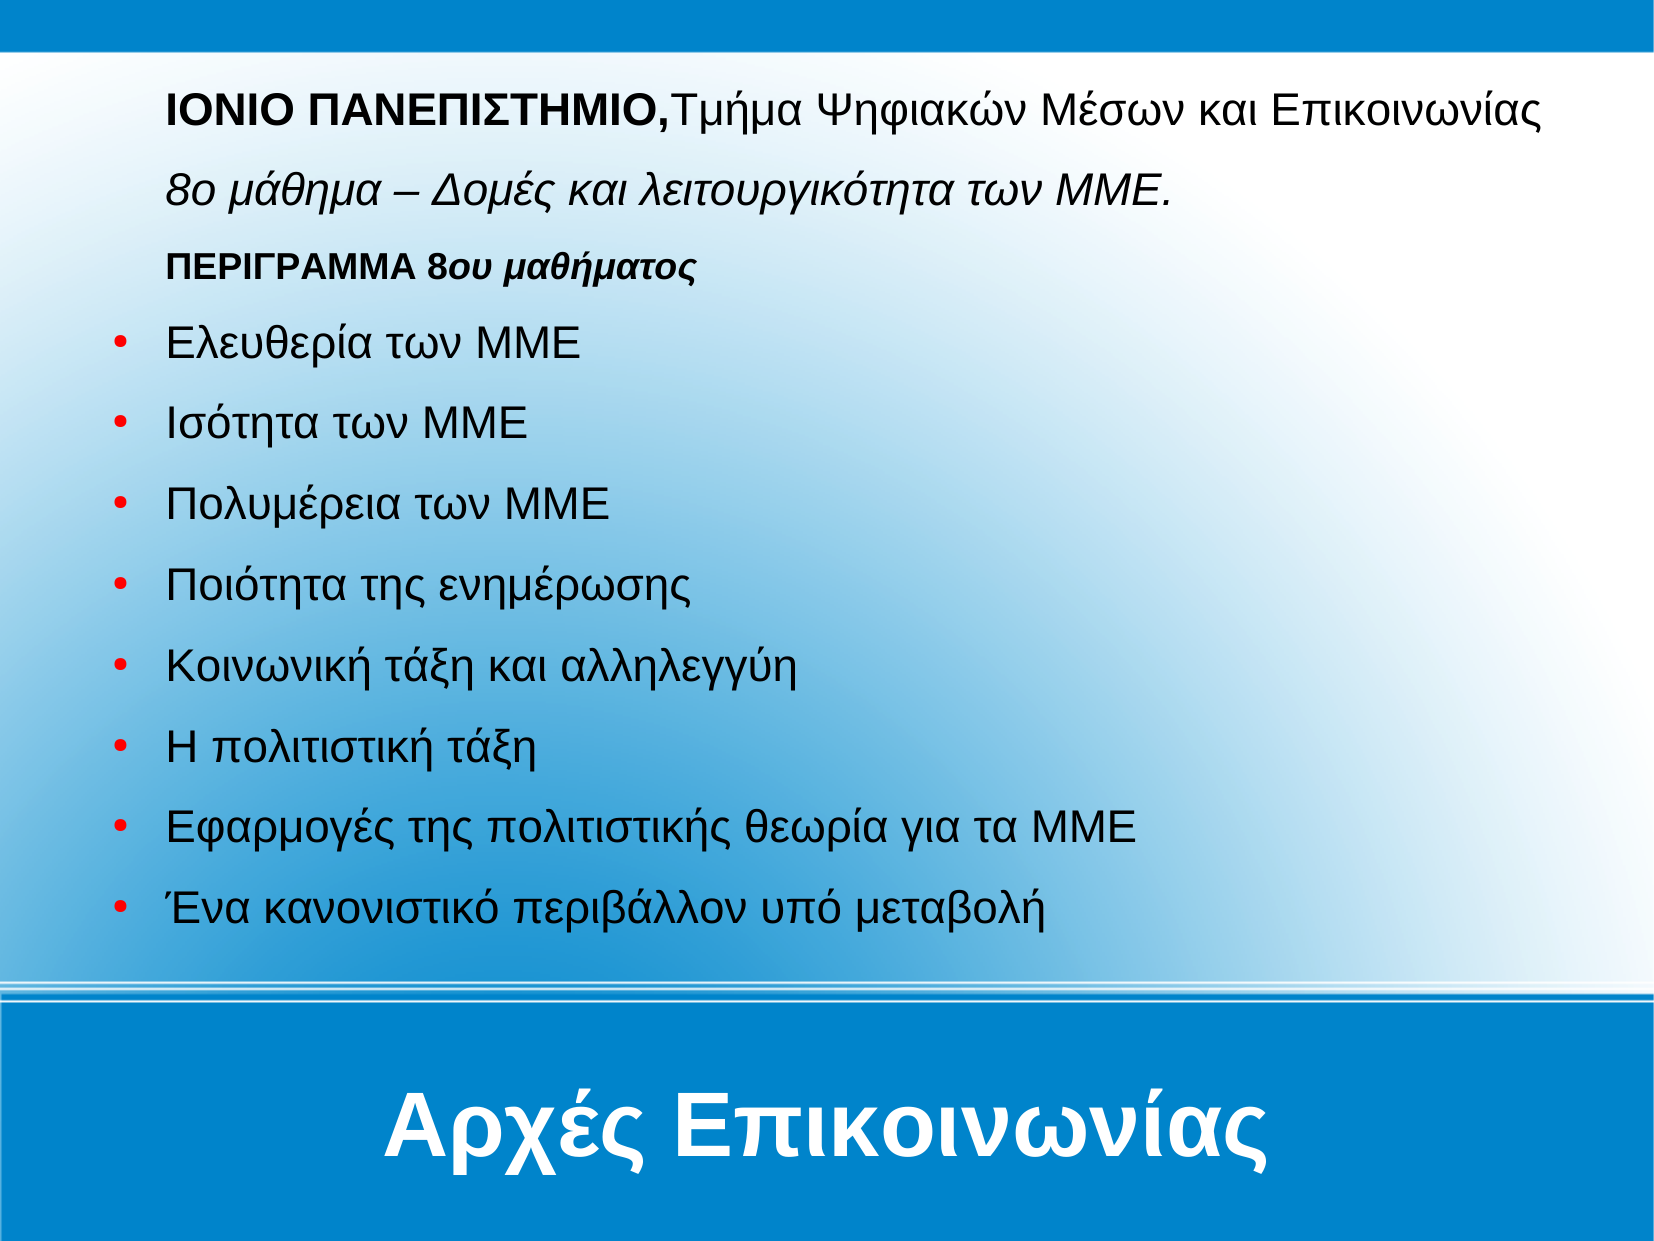

ΙΟΝΙΟ ΠΑΝΕΠΙΣΤΗΜΙΟ,Τμήμα Ψηφιακών Μέσων και Επικοινωνίας
8ο μάθημα – Δομές και λειτουργικότητα των ΜΜΕ.
ΠΕΡΙΓΡΑΜΜΑ 8ου μαθήματος
Ελευθερία των ΜΜΕ
Ισότητα των ΜΜΕ
Πολυμέρεια των ΜΜΕ
Ποιότητα της ενημέρωσης
Κοινωνική τάξη και αλληλεγγύη
Η πολιτιστική τάξη
Εφαρμογές της πολιτιστικής θεωρία για τα ΜΜΕ
Ένα κανονιστικό περιβάλλον υπό μεταβολή
# Αρχές Επικοινωνίας